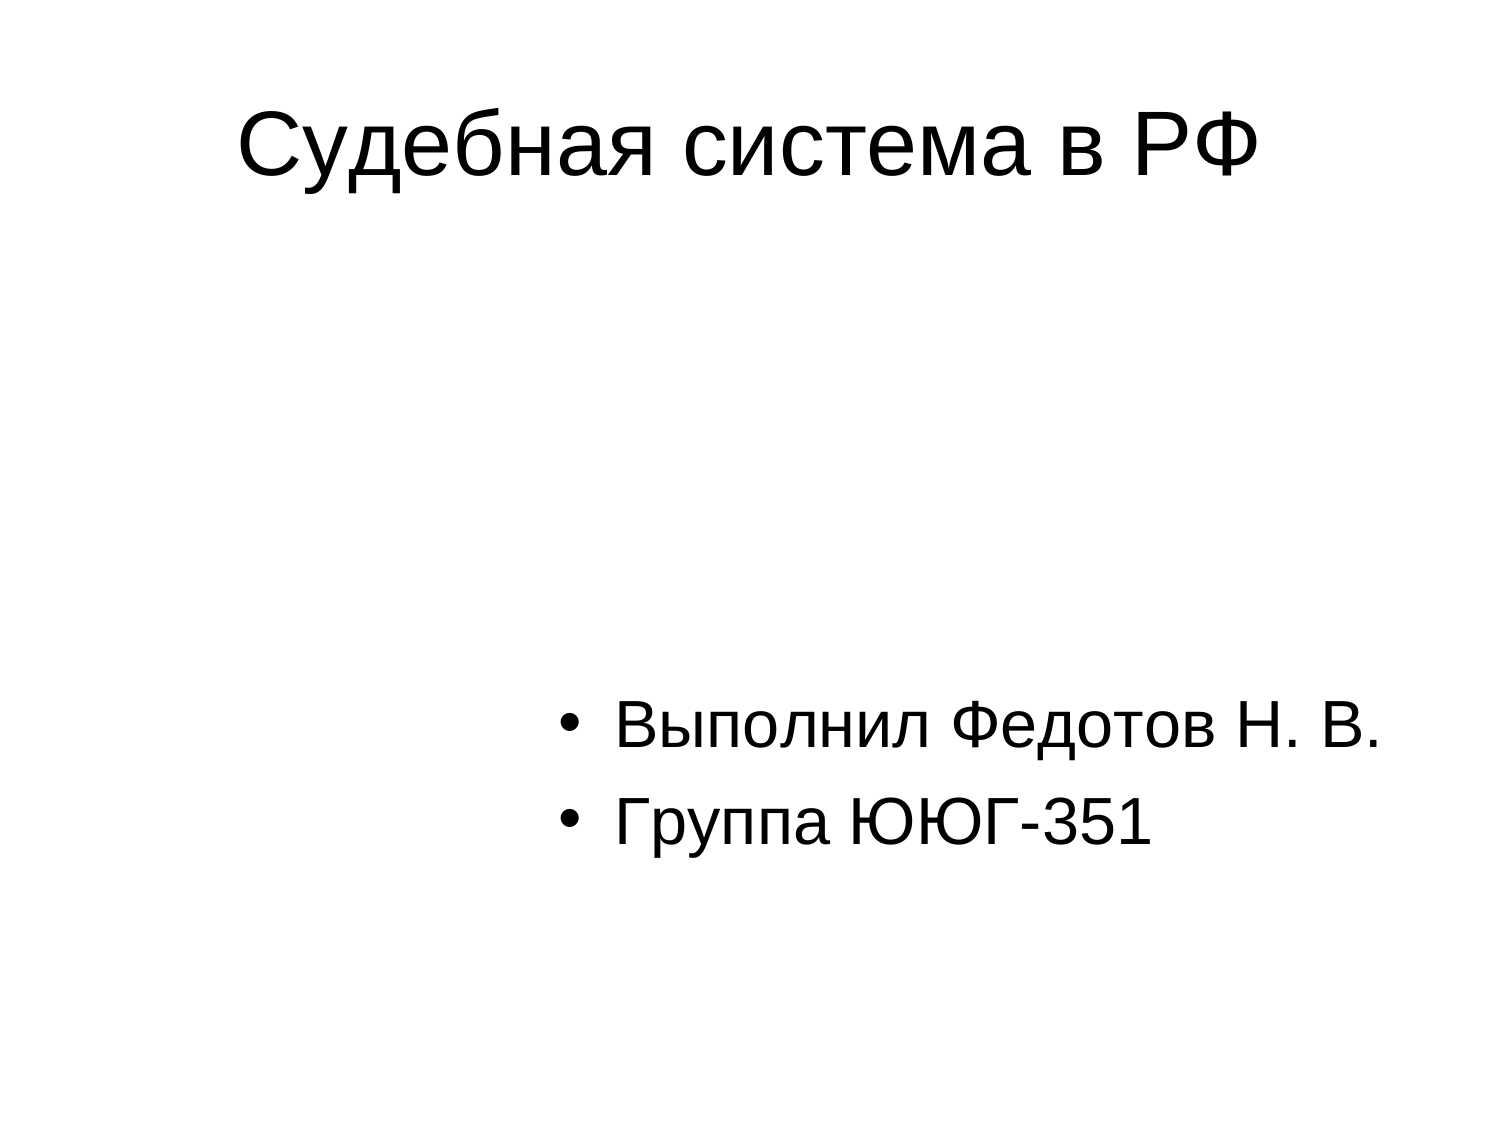

# Судебная система в РФ
Выполнил Федотов Н. В.
Группа ЮЮГ-351